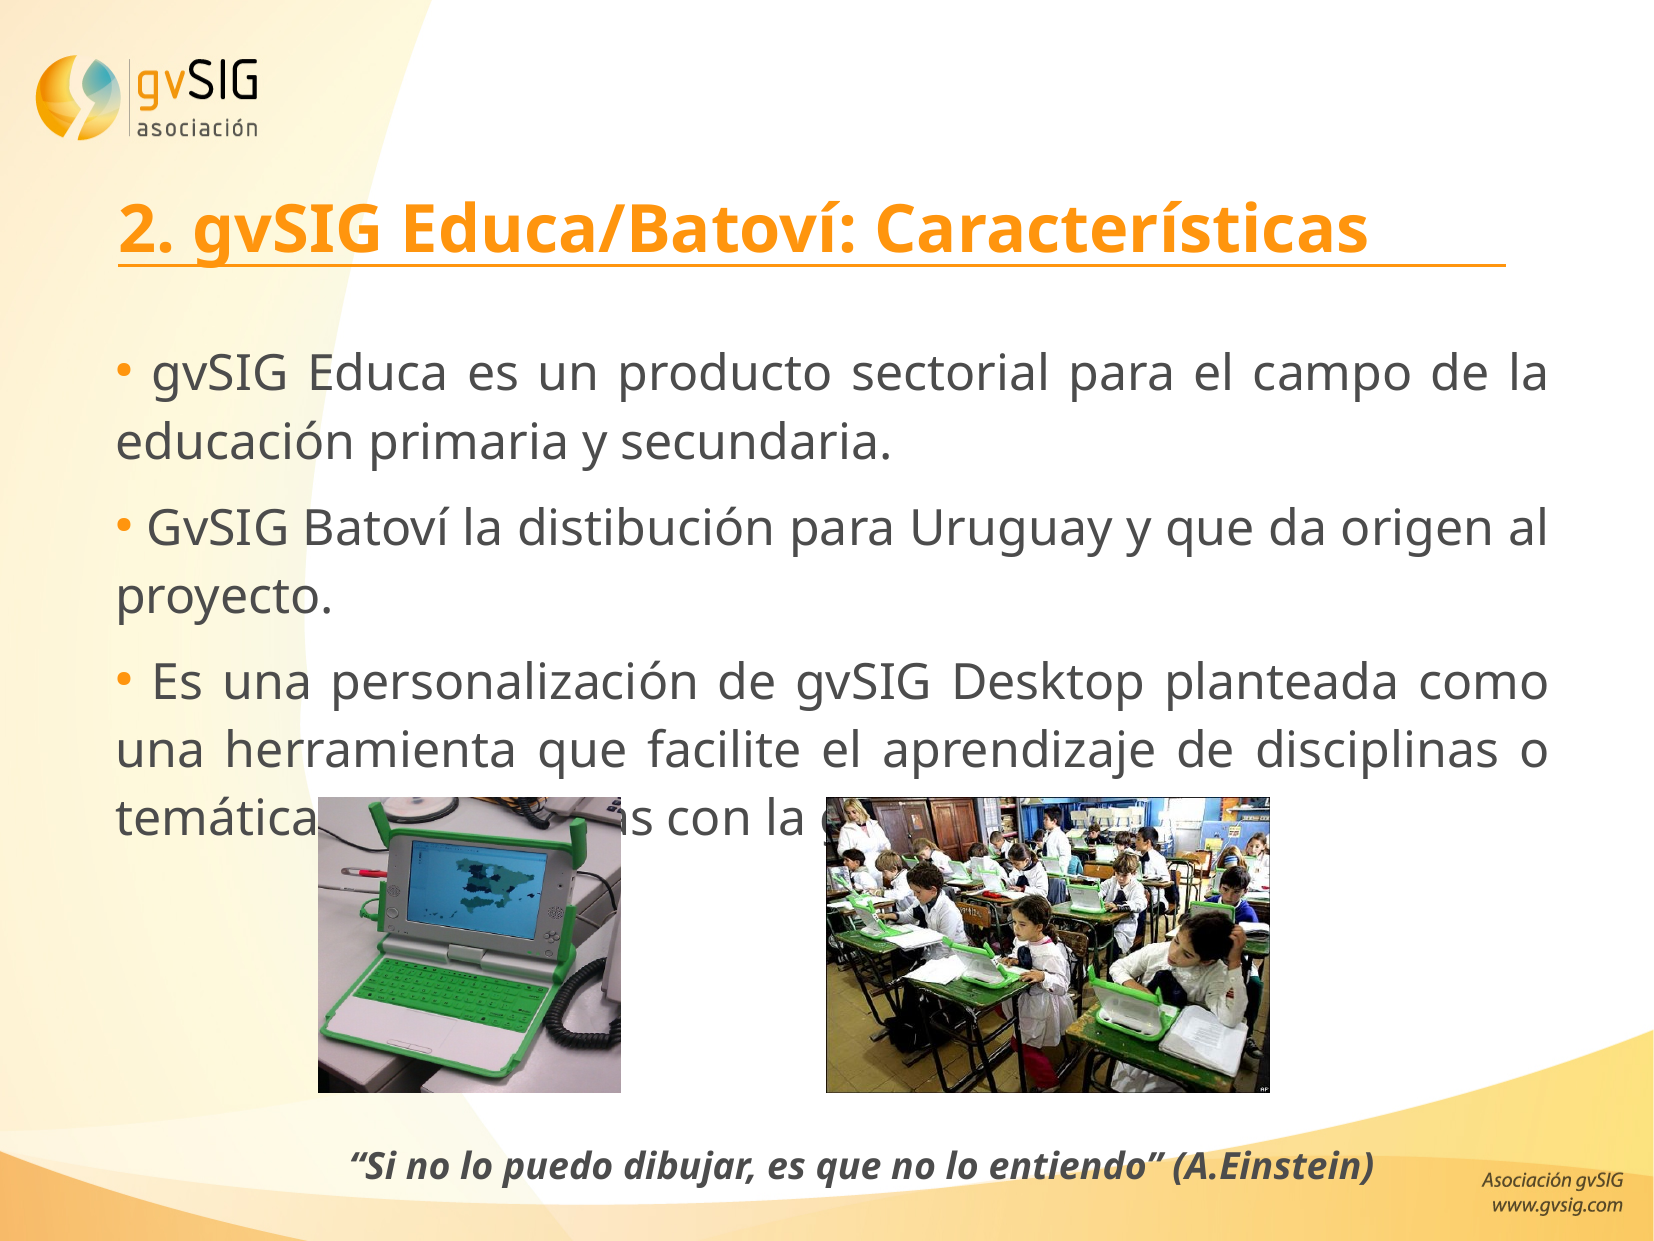

# 2. gvSIG Educa/Batoví: Características
 gvSIG Educa es un producto sectorial para el campo de la educación primaria y secundaria.
 GvSIG Batoví la distibución para Uruguay y que da origen al proyecto.
 Es una personalización de gvSIG Desktop planteada como una herramienta que facilite el aprendizaje de disciplinas o temáticas relacionadas con la geografía.
“Si no lo puedo dibujar, es que no lo entiendo” (A.Einstein)